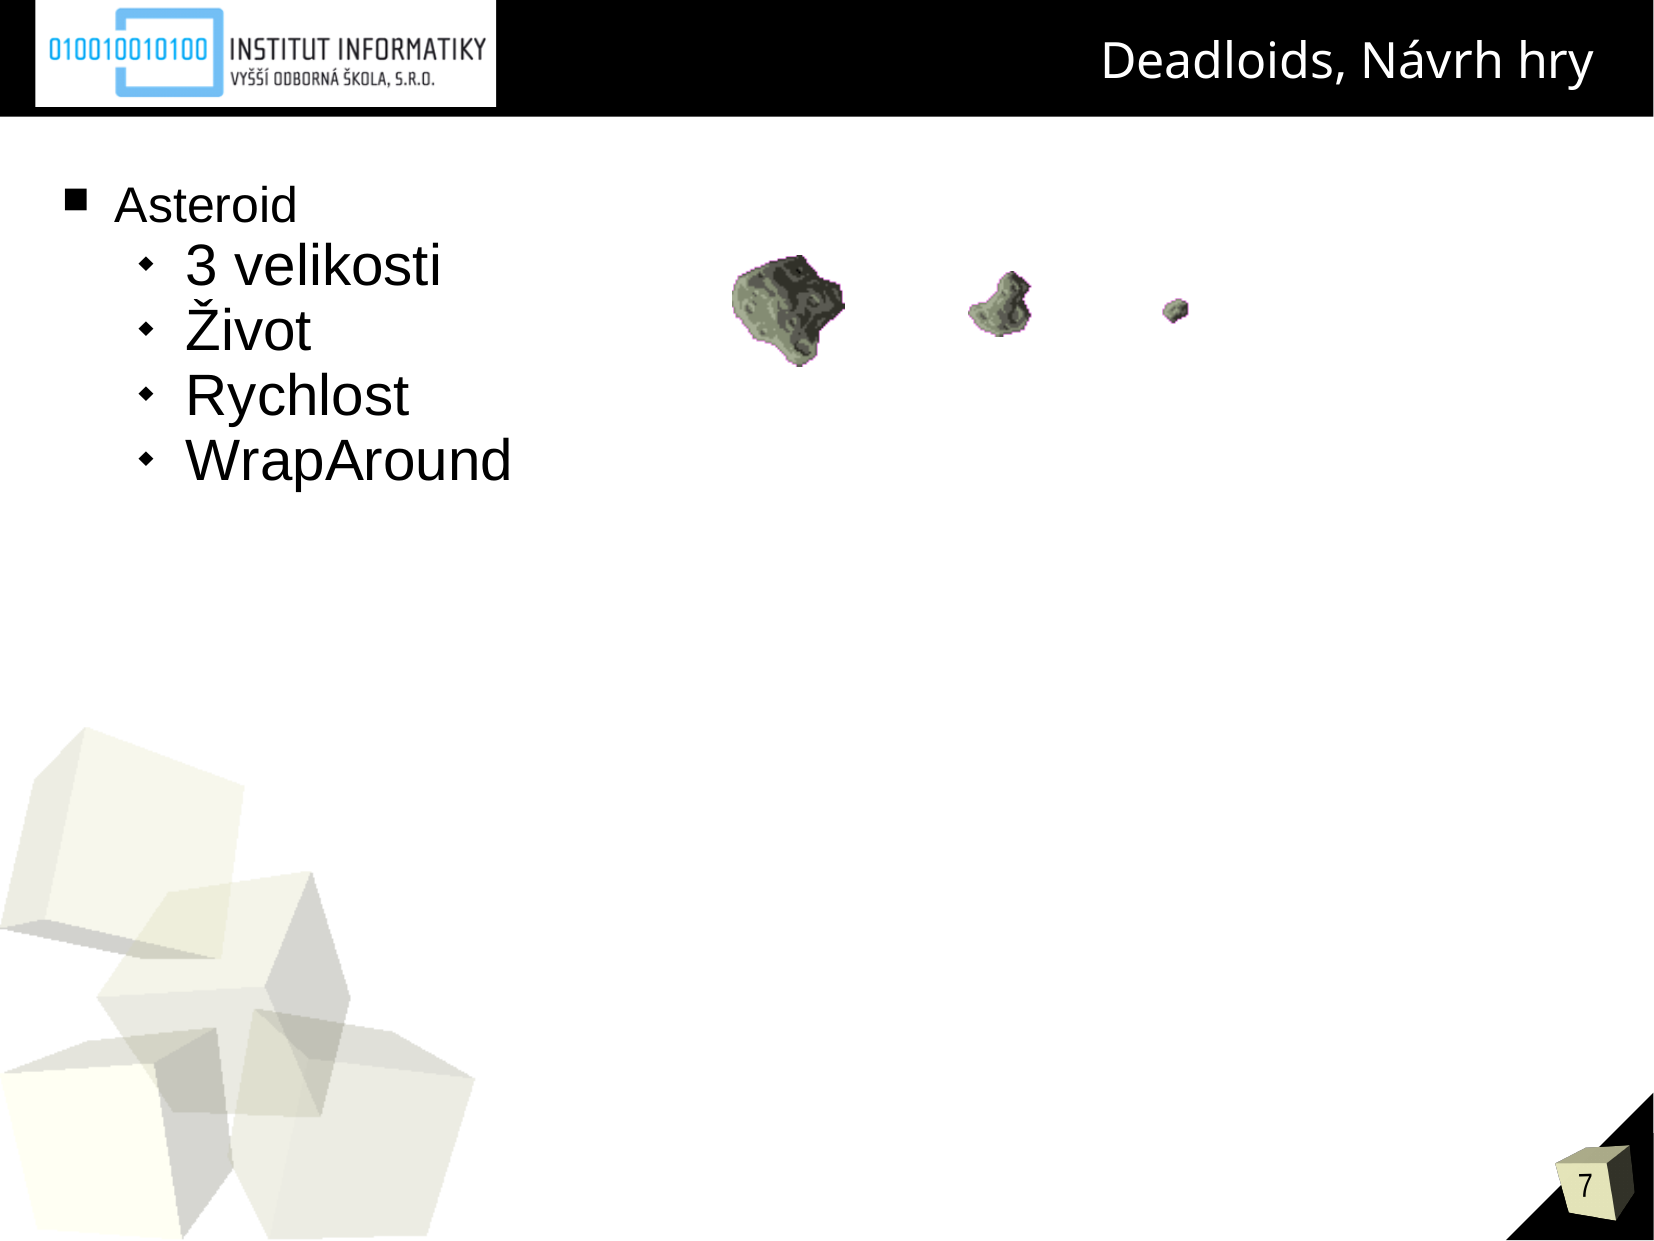

# Deadloids, Návrh hry
Asteroid
3 velikosti
Život
Rychlost
WrapAround